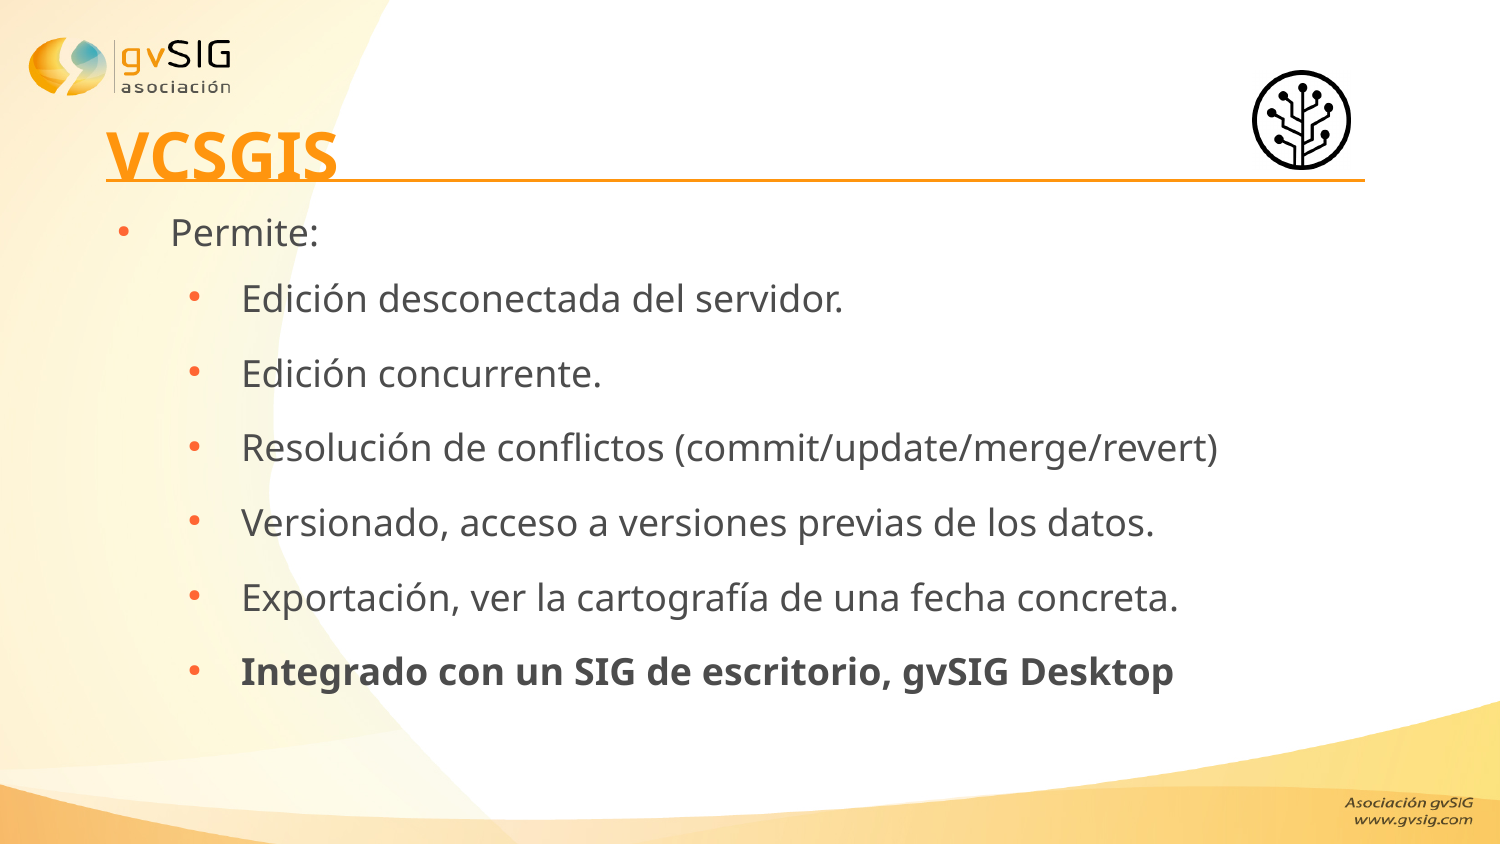

# VCSGIS
Permite:
Edición desconectada del servidor.
Edición concurrente.
Resolución de conflictos (commit/update/merge/revert)
Versionado, acceso a versiones previas de los datos.
Exportación, ver la cartografía de una fecha concreta.
Integrado con un SIG de escritorio, gvSIG Desktop